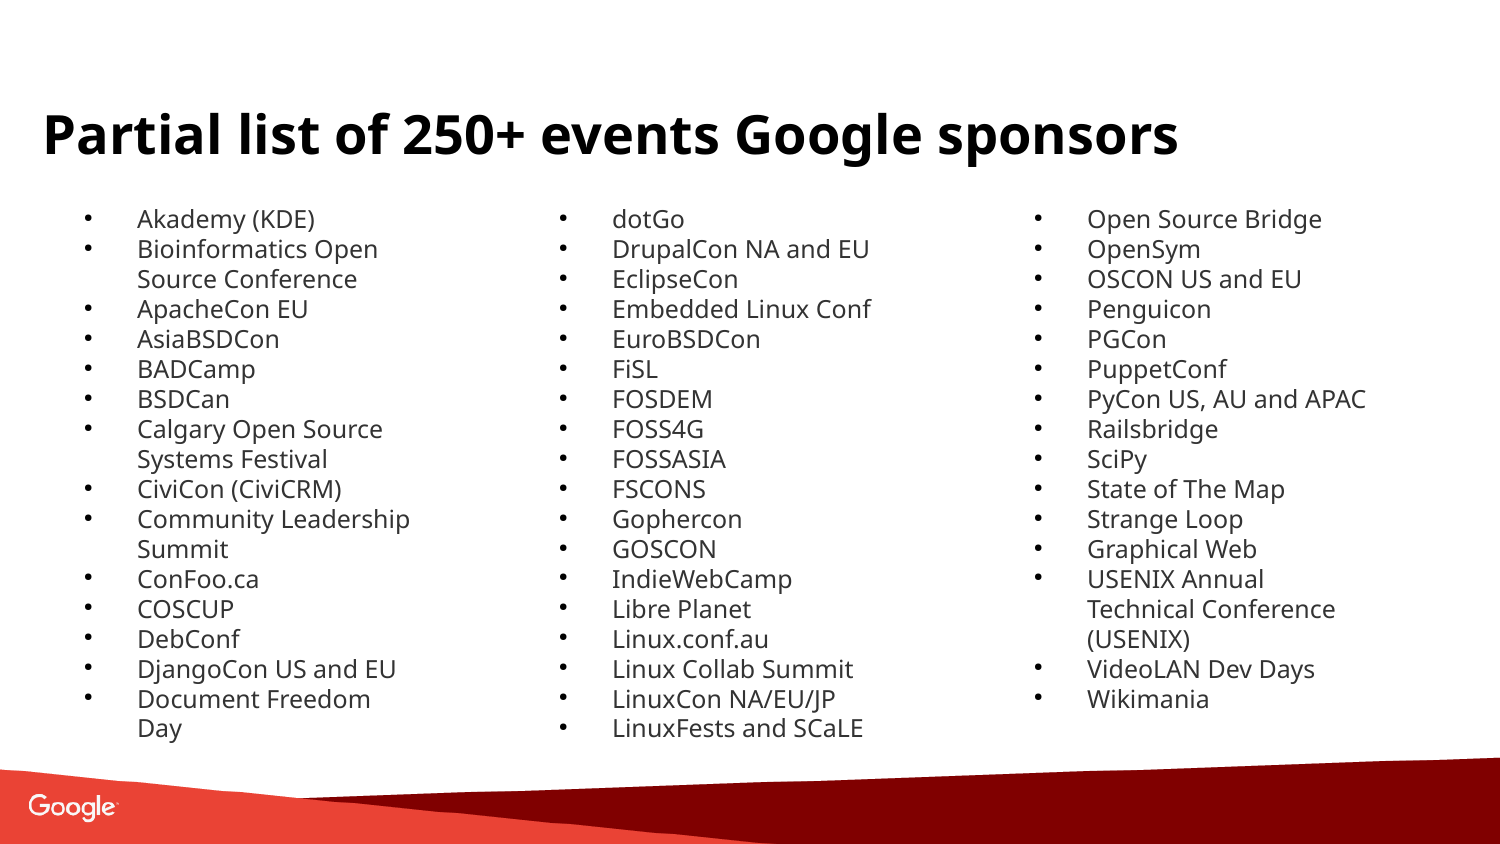

Partial list of 250+ events Google sponsors
# Akademy (KDE)
Bioinformatics Open Source Conference
ApacheCon EU
AsiaBSDCon
BADCamp
BSDCan
Calgary Open Source Systems Festival
CiviCon (CiviCRM)
Community Leadership Summit
ConFoo.ca
COSCUP
DebConf
DjangoCon US and EU
Document Freedom Day
dotGo
DrupalCon NA and EU
EclipseCon
Embedded Linux Conf
EuroBSDCon
FiSL
FOSDEM
FOSS4G
FOSSASIA
FSCONS
Gophercon
GOSCON
IndieWebCamp
Libre Planet
Linux.conf.au
Linux Collab Summit
LinuxCon NA/EU/JP
LinuxFests and SCaLE
Open Source Bridge
OpenSym
OSCON US and EU
Penguicon
PGCon
PuppetConf
PyCon US, AU and APAC
Railsbridge
SciPy
State of The Map
Strange Loop
Graphical Web
USENIX Annual Technical Conference (USENIX)
VideoLAN Dev Days
Wikimania